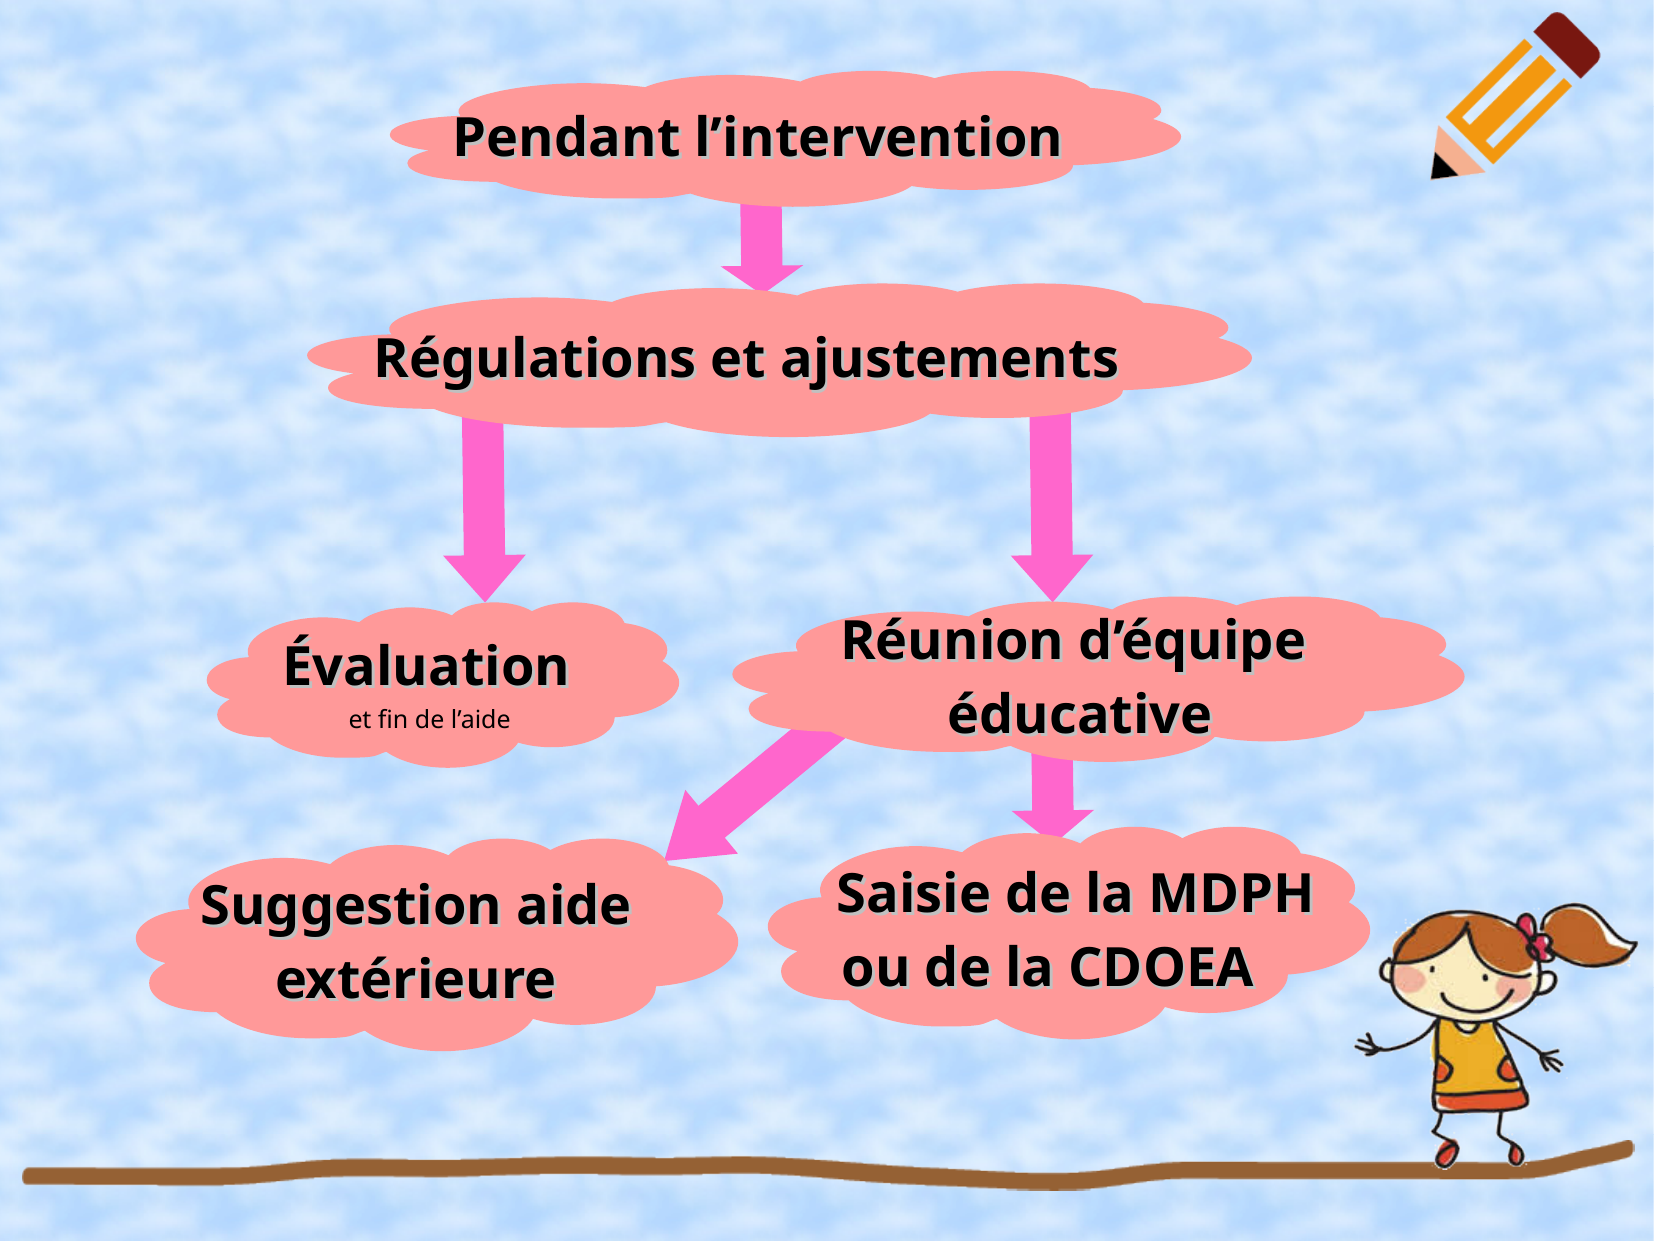

Pendant l’intervention
Régulations et ajustements
Réunion d’équipe
 éducative
Évaluation
 et fin de l’aide
 Saisie de la MDPH
ou de la CDOEA
Suggestion aide
extérieure